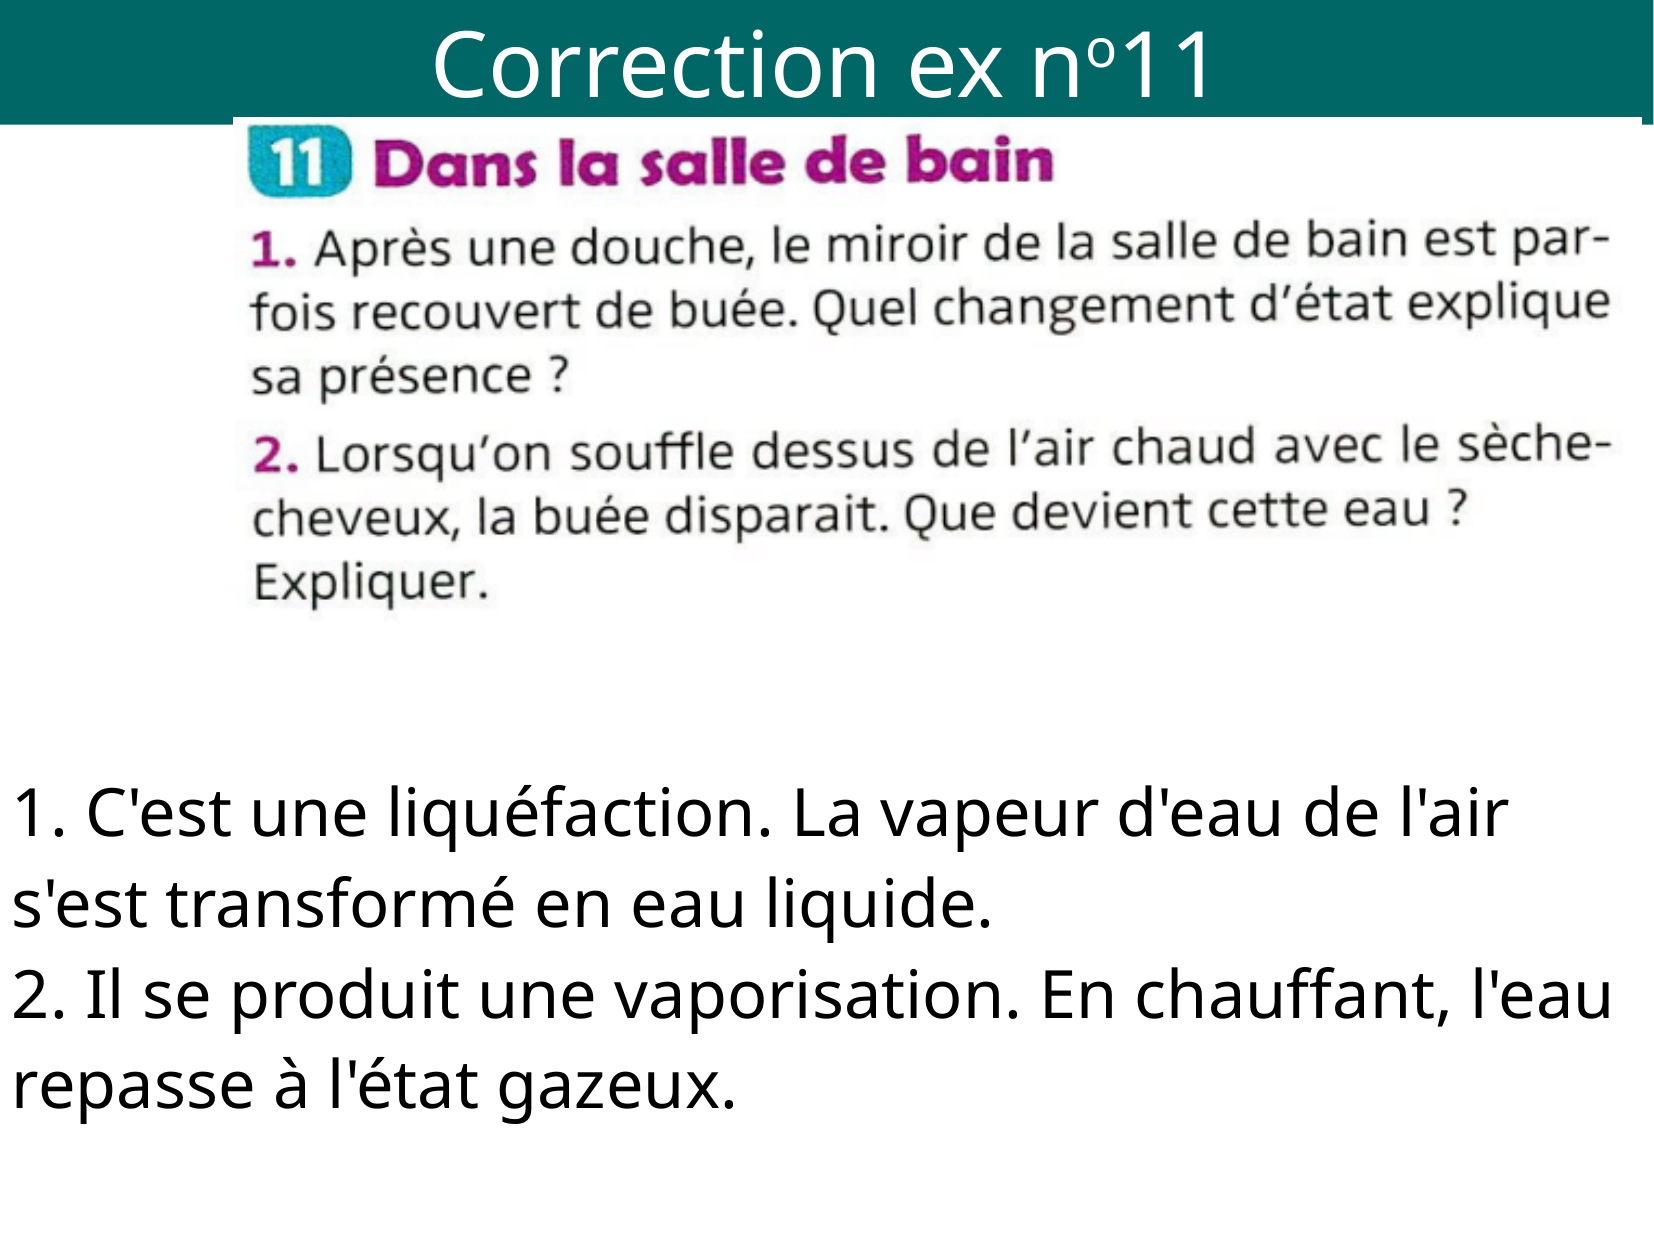

# Correction ex no11
1. C'est une liquéfaction. La vapeur d'eau de l'air s'est transformé en eau liquide.
2. Il se produit une vaporisation. En chauffant, l'eau repasse à l'état gazeux.